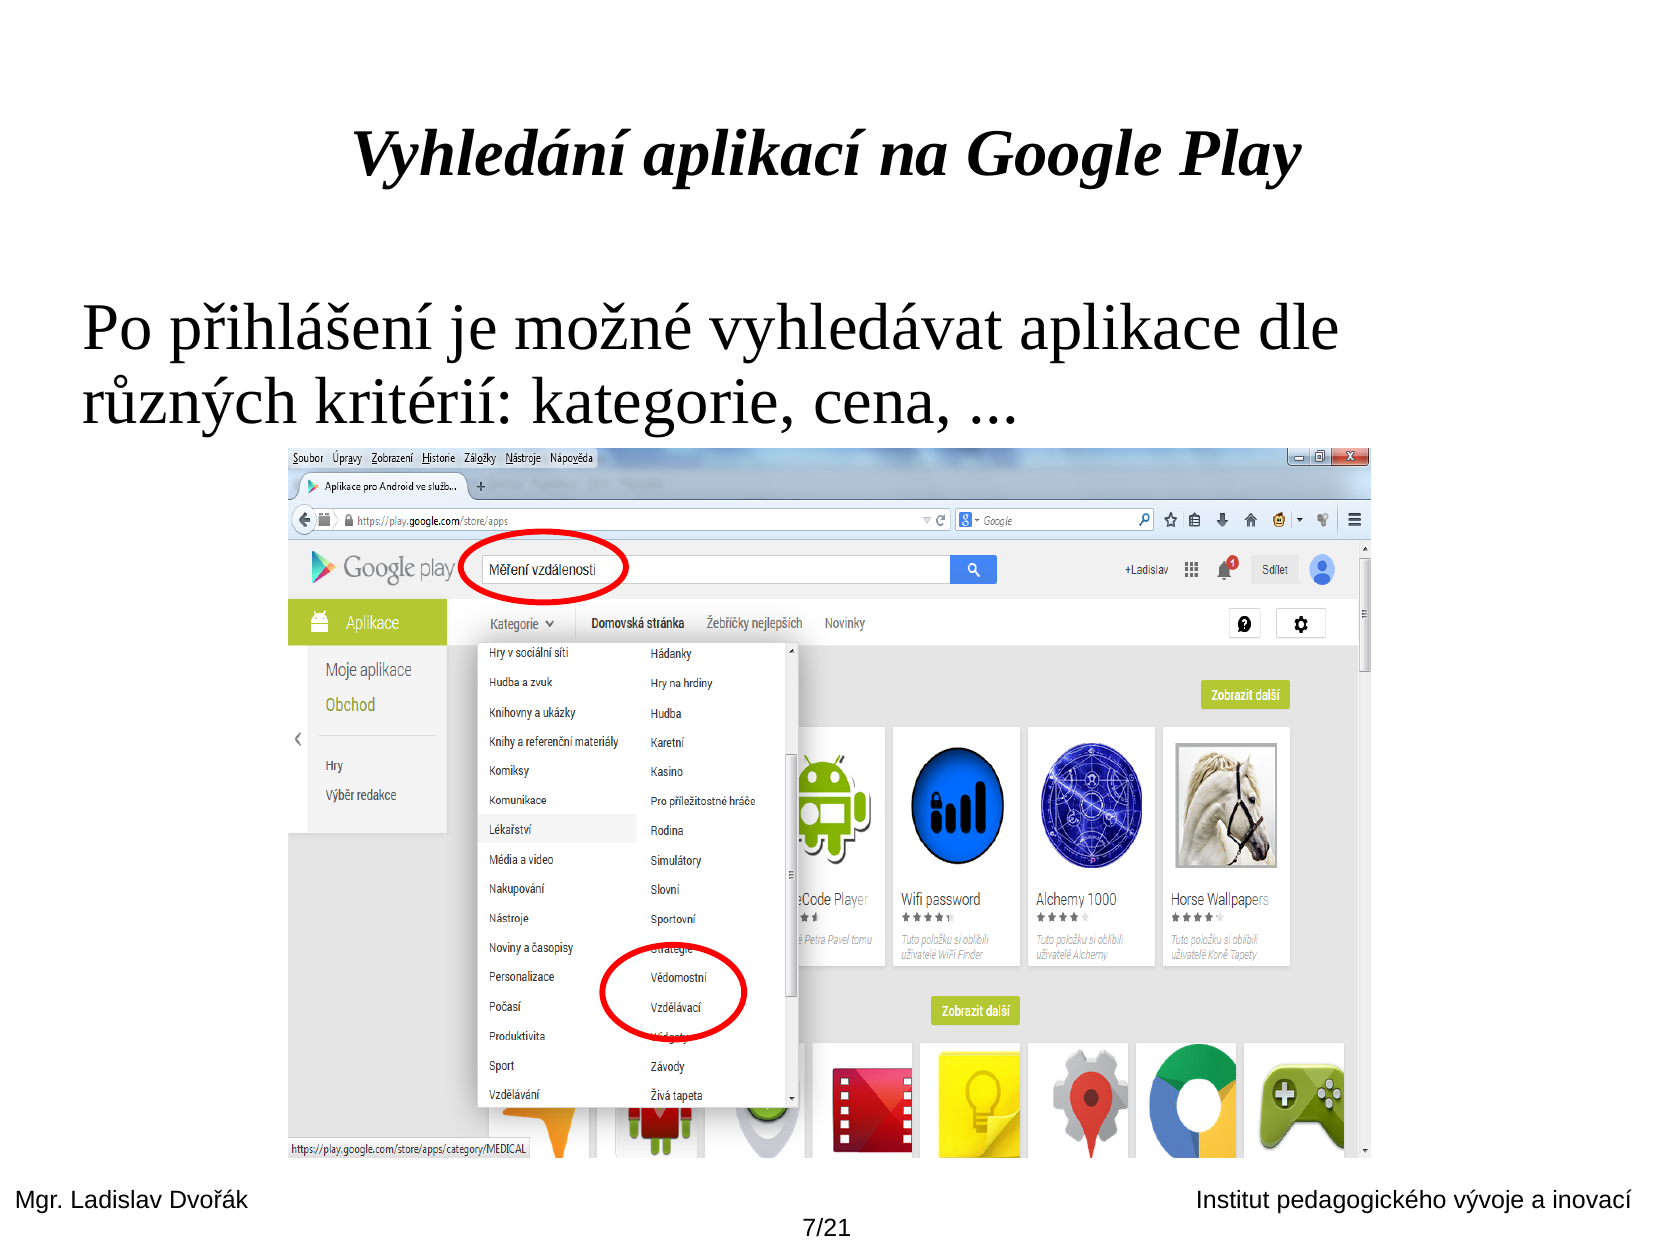

# Vyhledání aplikací na Google Play
Po přihlášení je možné vyhledávat aplikace dle různých kritérií: kategorie, cena, ...
Mgr. Ladislav Dvořák													Institut pedagogického vývoje a inovací